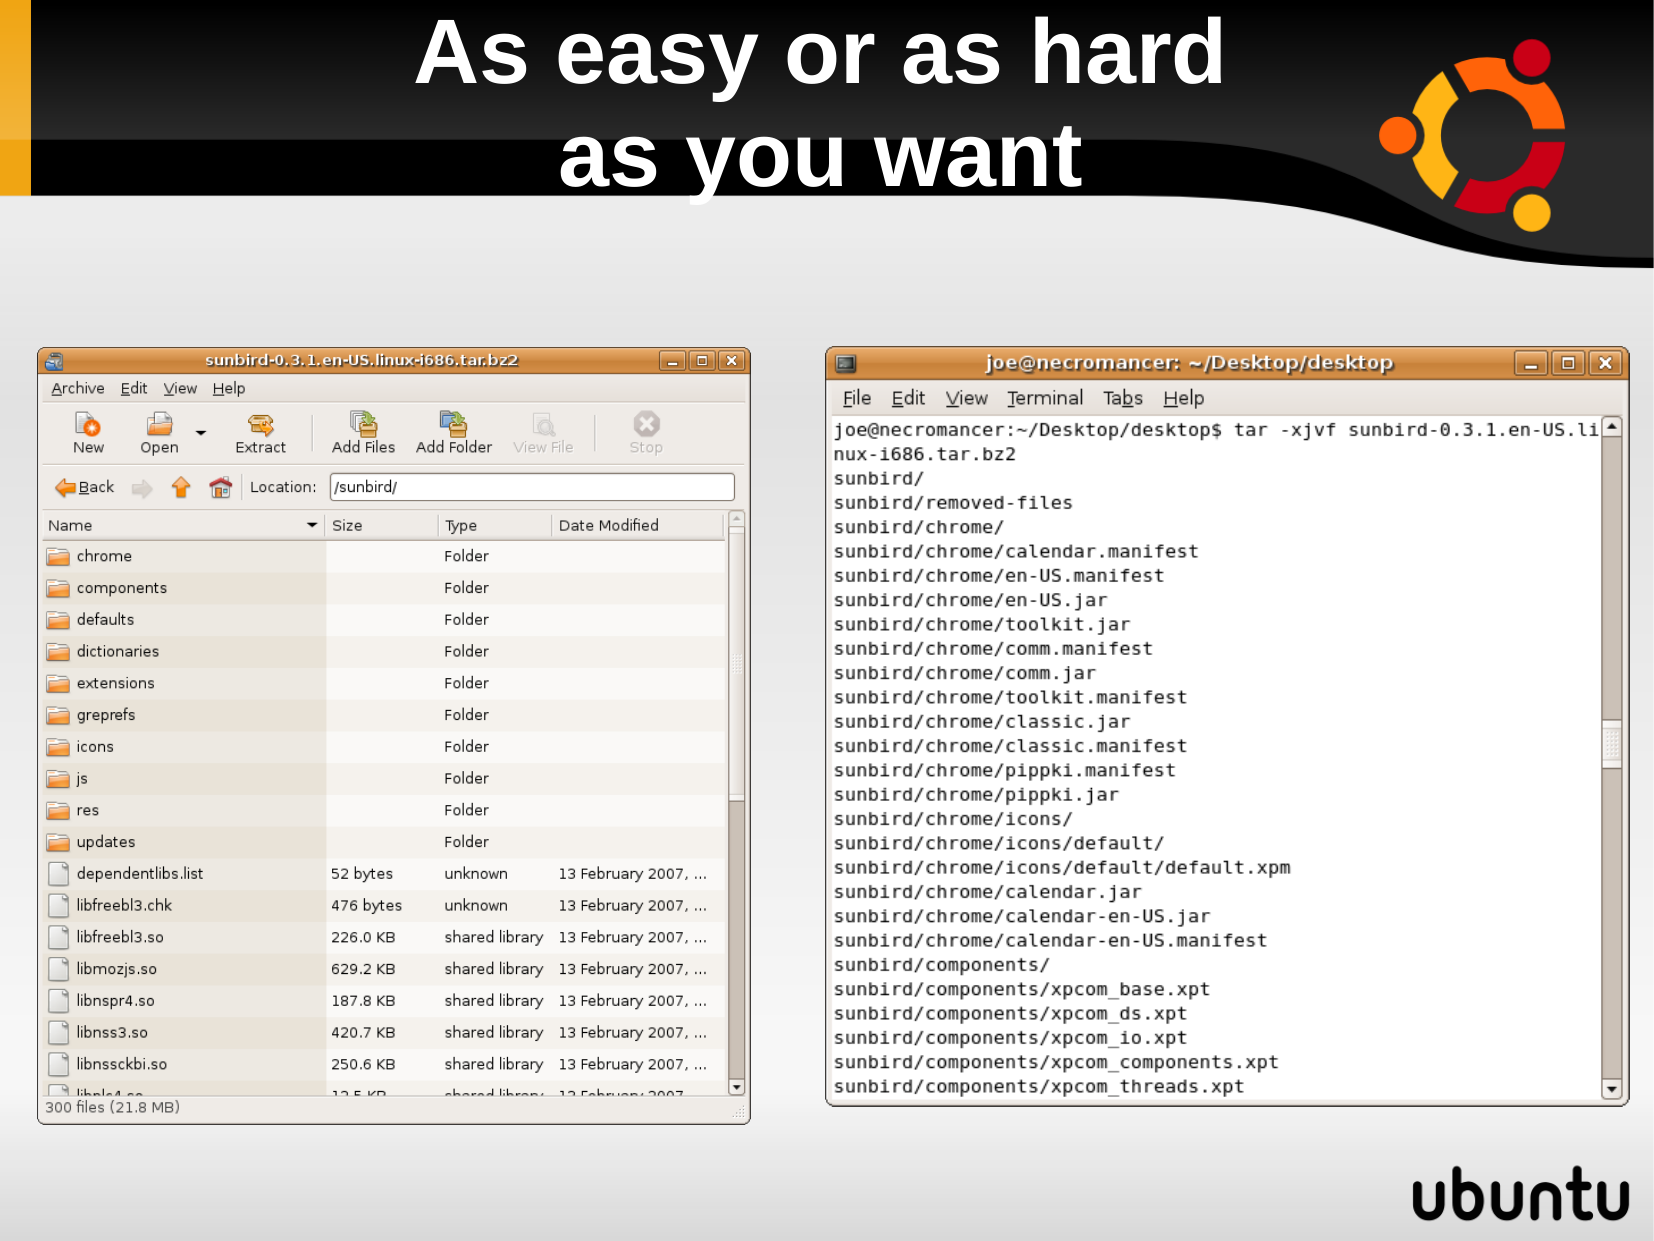

# As easy or as hard as you want